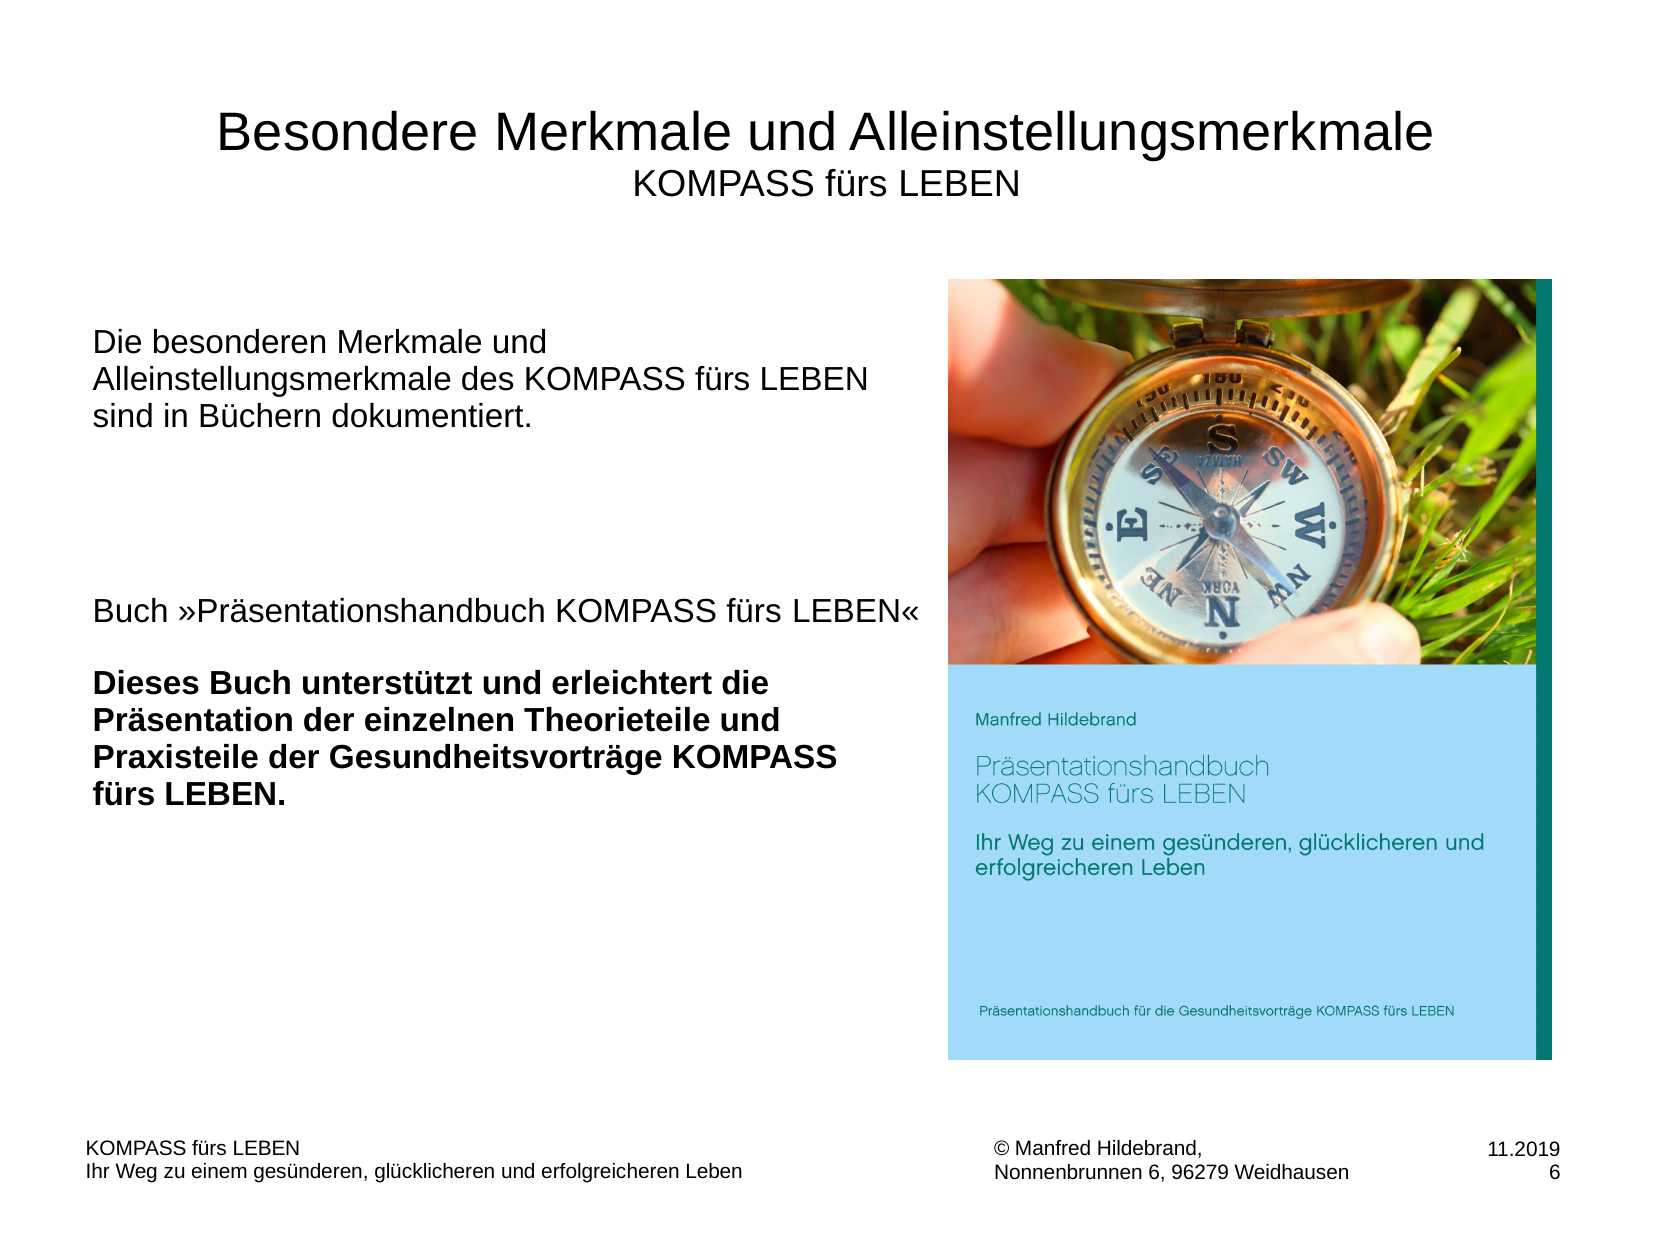

# Besondere Merkmale und Alleinstellungsmerkmale KOMPASS fürs LEBEN
Die besonderen Merkmale und
Alleinstellungsmerkmale des KOMPASS fürs LEBEN
sind in Büchern dokumentiert.
Buch »Präsentationshandbuch KOMPASS fürs LEBEN«
Dieses Buch unterstützt und erleichtert die
Präsentation der einzelnen Theorieteile und
Praxisteile der Gesundheitsvorträge KOMPASS
fürs LEBEN.
KOMPASS fürs LEBEN
Ihr Weg zu einem gesünderen, glücklicheren und erfolgreicheren Leben
© Manfred Hildebrand,
Nonnenbrunnen 6, 96279 Weidhausen
11.2019
6